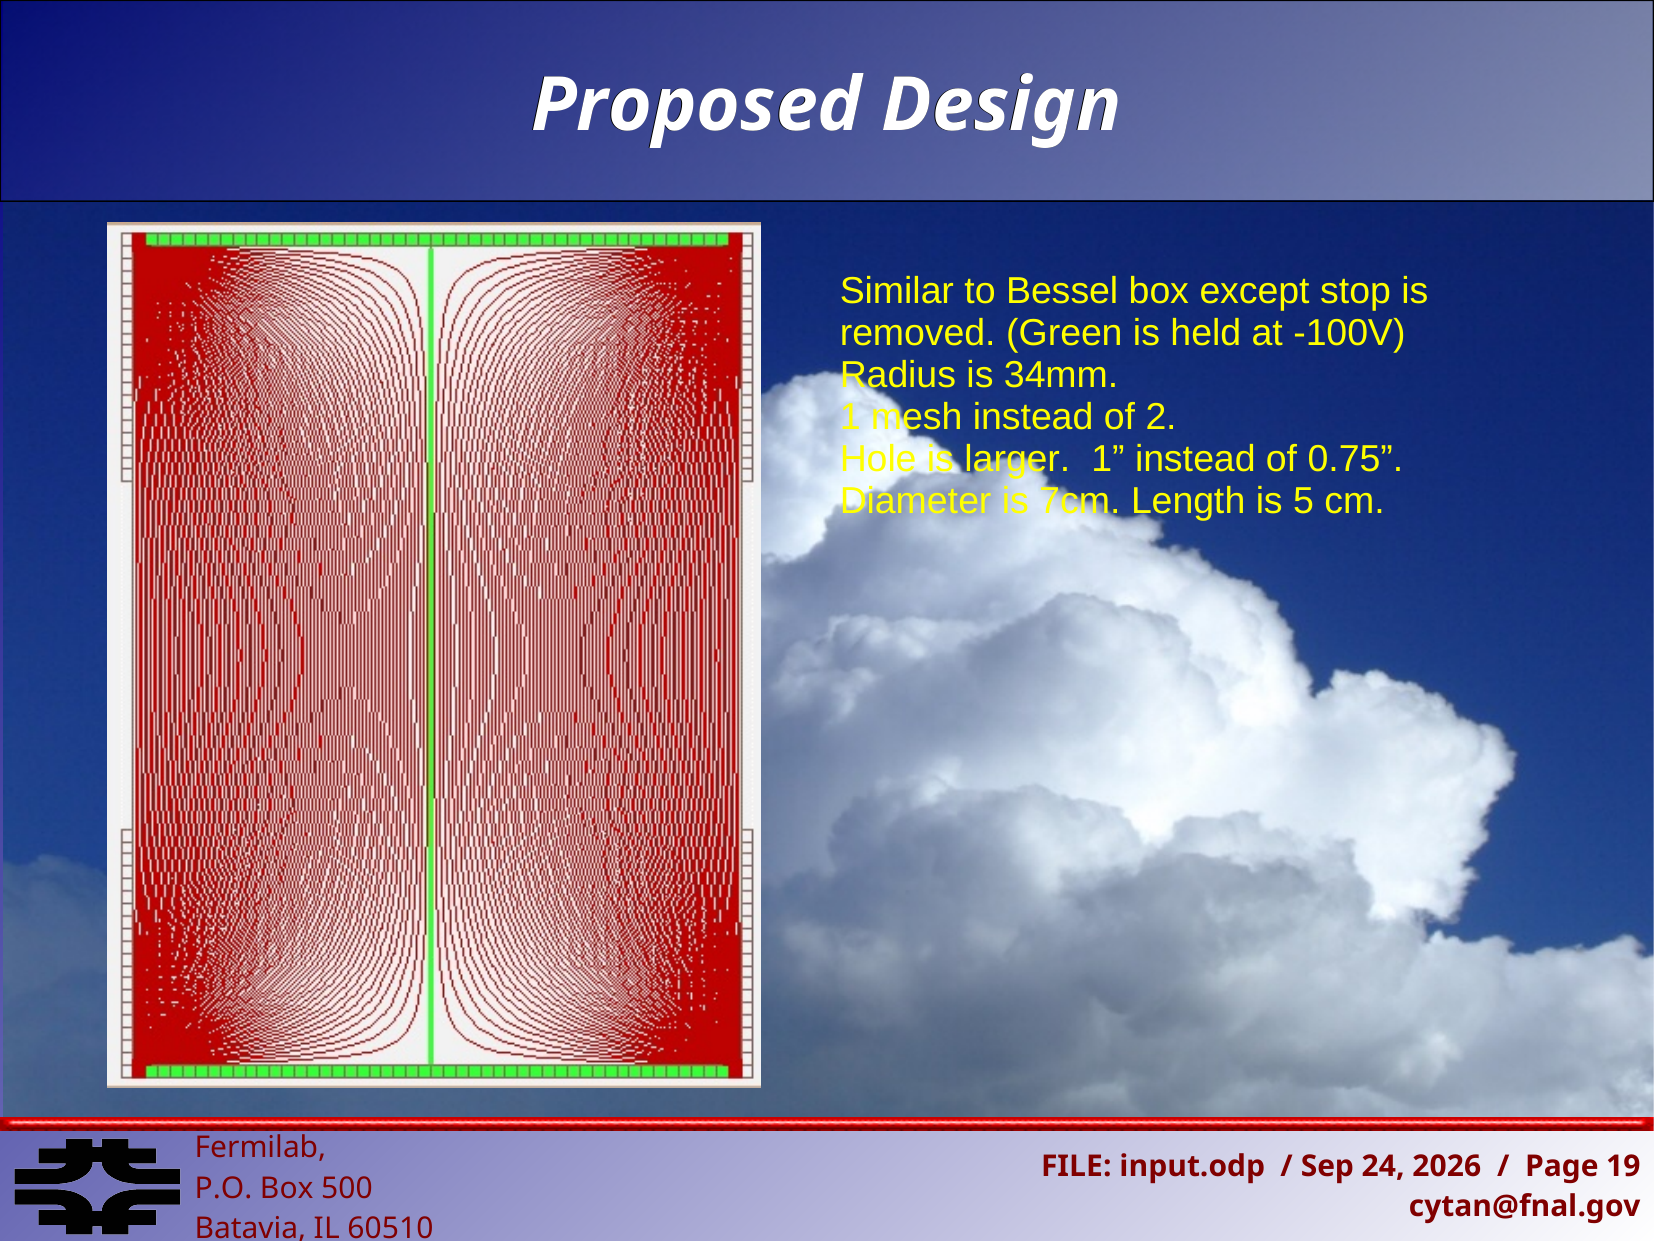

# Proposed Design
Similar to Bessel box except stop is removed. (Green is held at -100V)
Radius is 34mm.
1 mesh instead of 2.
Hole is larger. 1” instead of 0.75”.
Diameter is 7cm. Length is 5 cm.